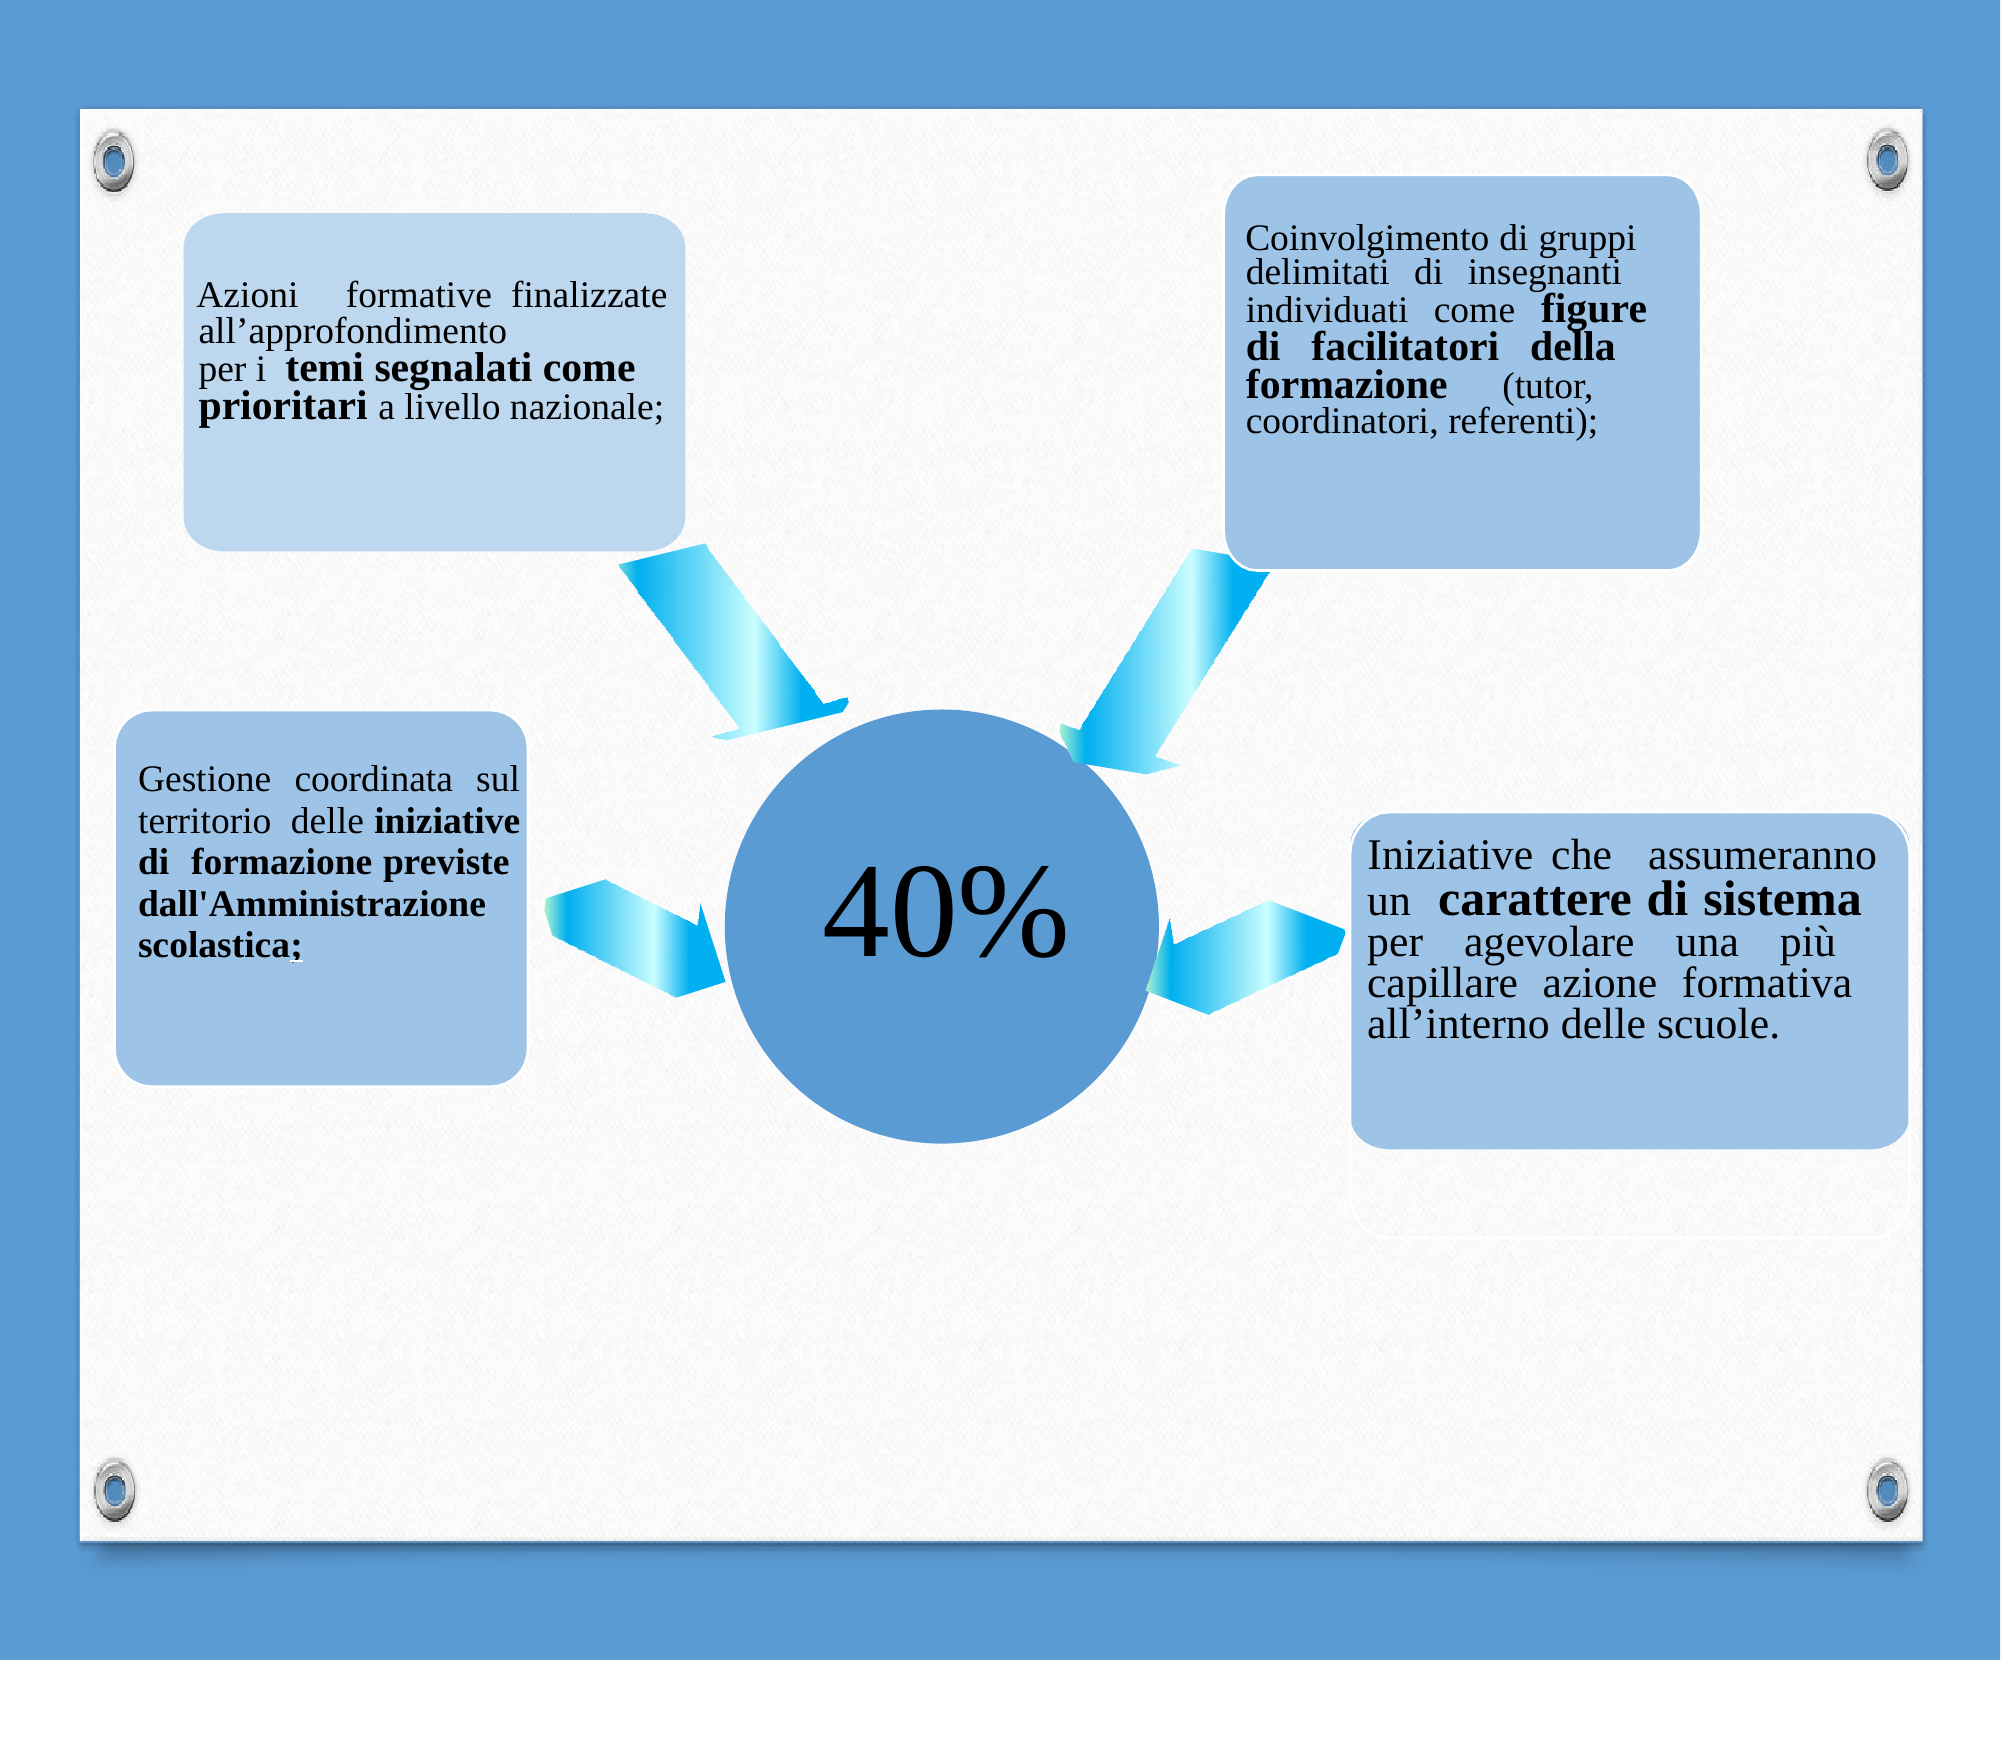

Coinvolgimento di gruppi delimitati di insegnanti individuati come figure di facilitatori della formazione (tutor, coordinatori, referenti);
Azioni formative finalizzate
all’approfondimento
per i temi segnalati come prioritari a livello nazionale;
Gestione coordinata sul territorio delle iniziative di formazione previste dall'Amministrazione scolastica;
Iniziative che assumeranno un carattere di sistema per agevolare una più capillare azione formativa all’interno delle scuole.
40%